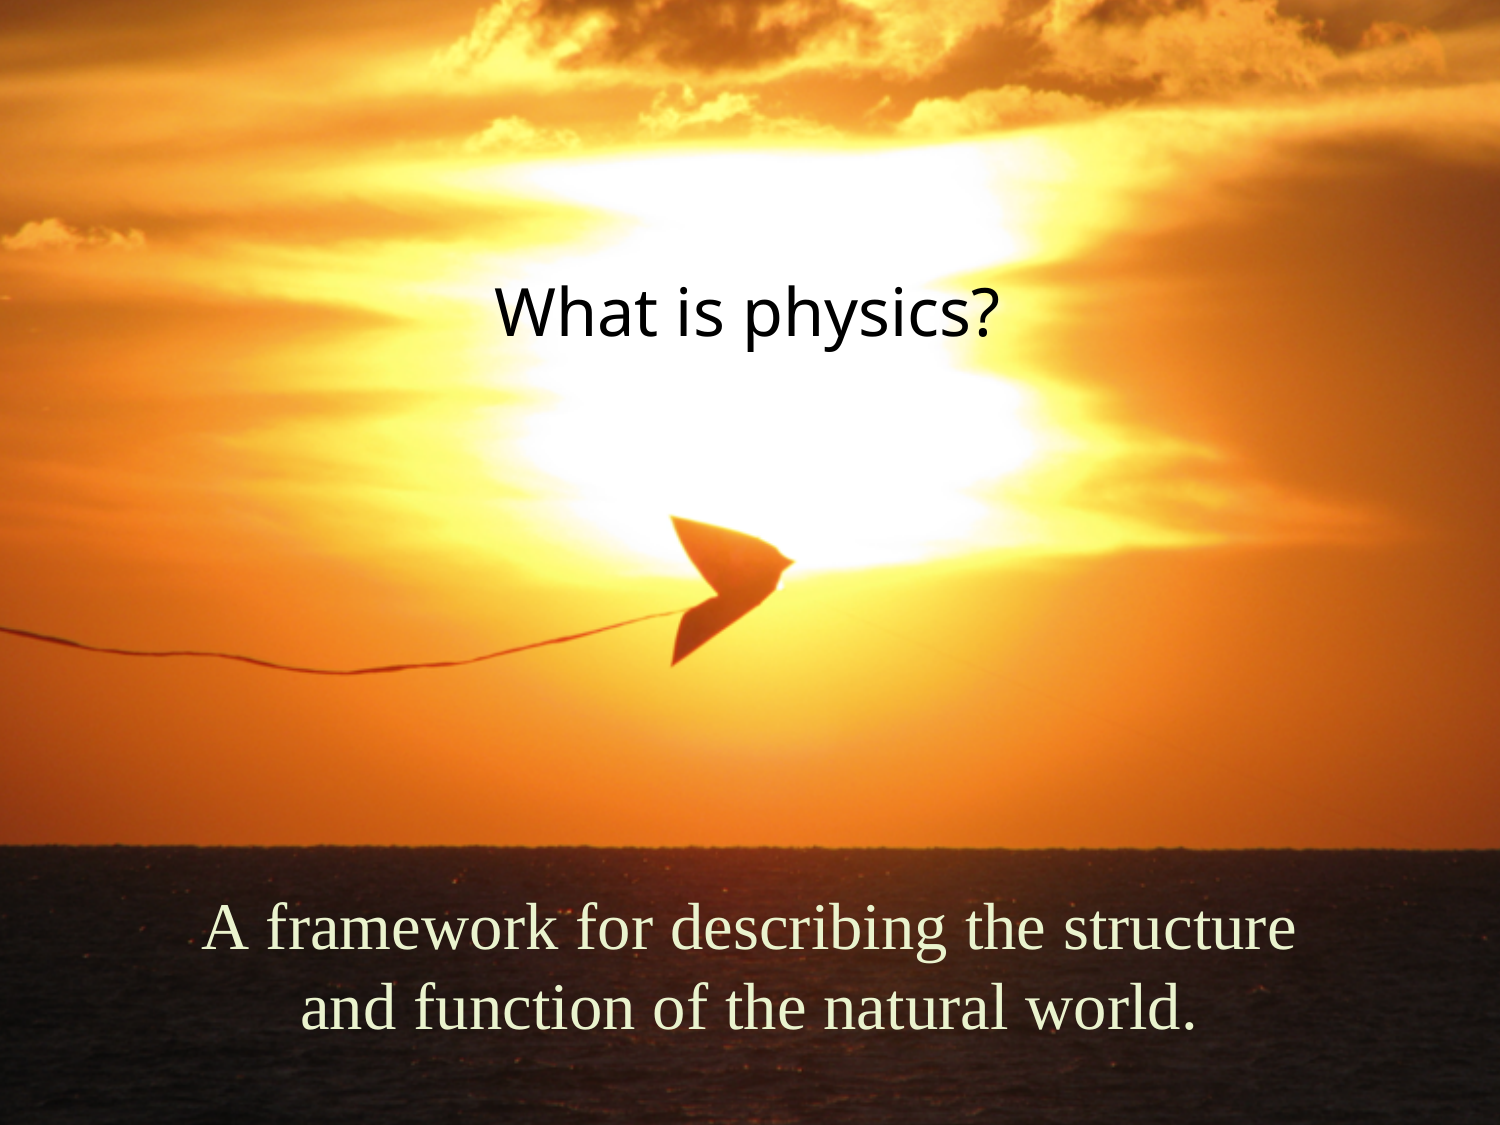

What is physics?
A framework for describing the structure and function of the natural world.